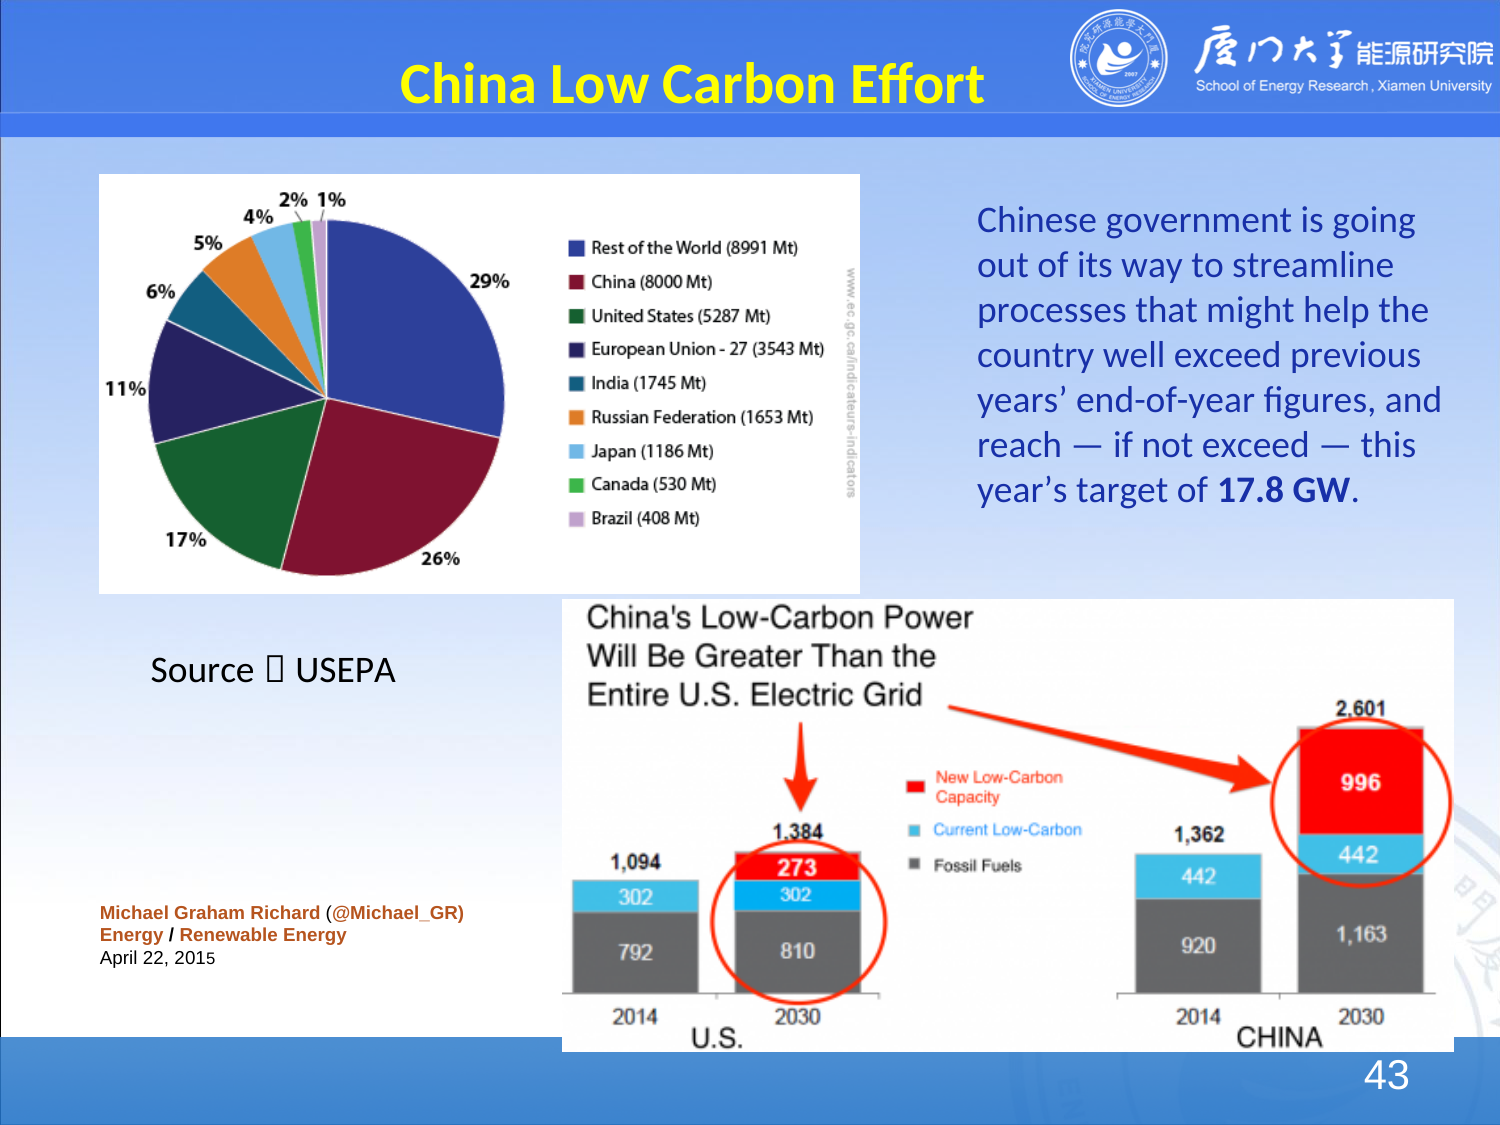

China Low Carbon Effort
Chinese government is going out of its way to streamline processes that might help the country well exceed previous years’ end-of-year figures, and reach — if not exceed — this year’s target of 17.8 GW.
Source：USEPA
Michael Graham Richard (@Michael_GR)
Energy / Renewable Energy
April 22, 2015